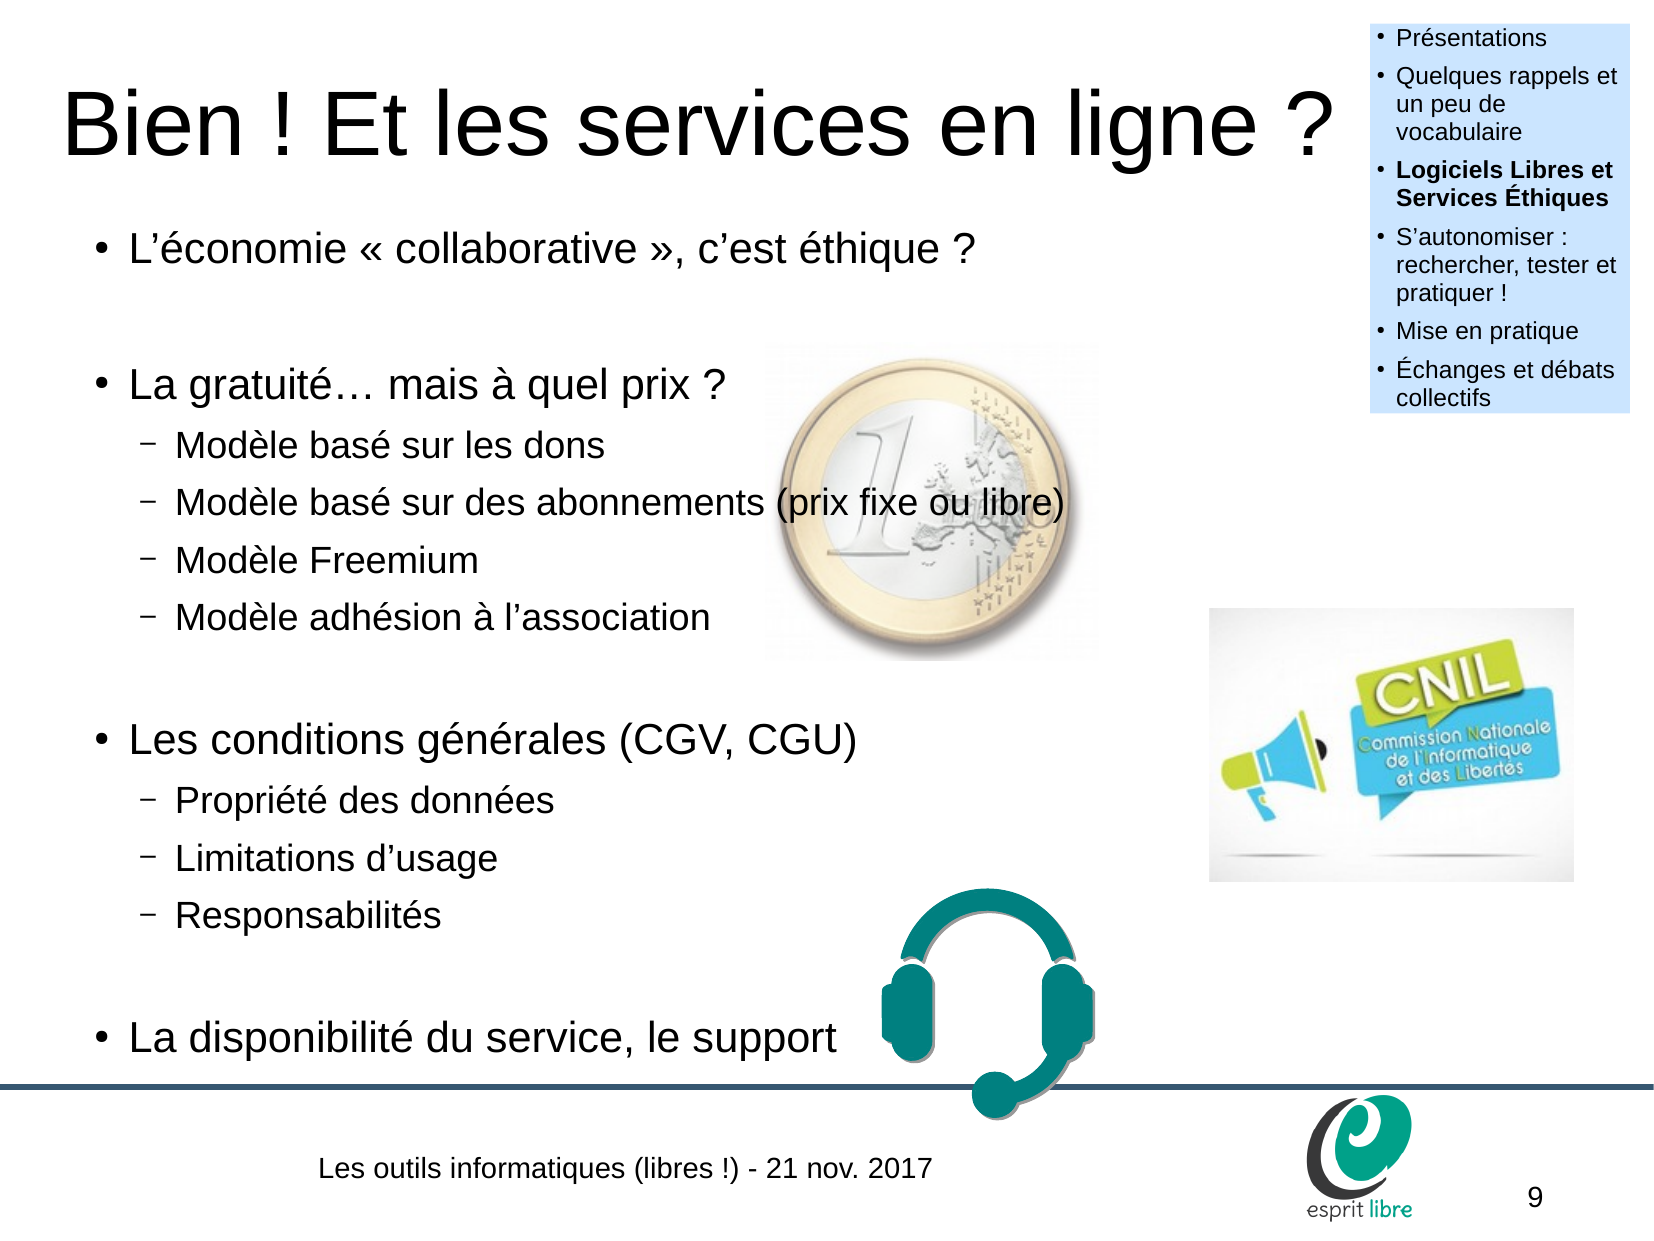

# Bien ! Et les services en ligne ?
Présentations
Quelques rappels et un peu de vocabulaire
Logiciels Libres et Services Éthiques
S’autonomiser : rechercher, tester et pratiquer !
Mise en pratique
Échanges et débats collectifs
L’économie « collaborative », c’est éthique ?
La gratuité… mais à quel prix ?
Modèle basé sur les dons
Modèle basé sur des abonnements (prix fixe ou libre)
Modèle Freemium
Modèle adhésion à l’association
Les conditions générales (CGV, CGU)
Propriété des données
Limitations d’usage
Responsabilités
La disponibilité du service, le support
Les outils informatiques (libres !) - 21 nov. 2017